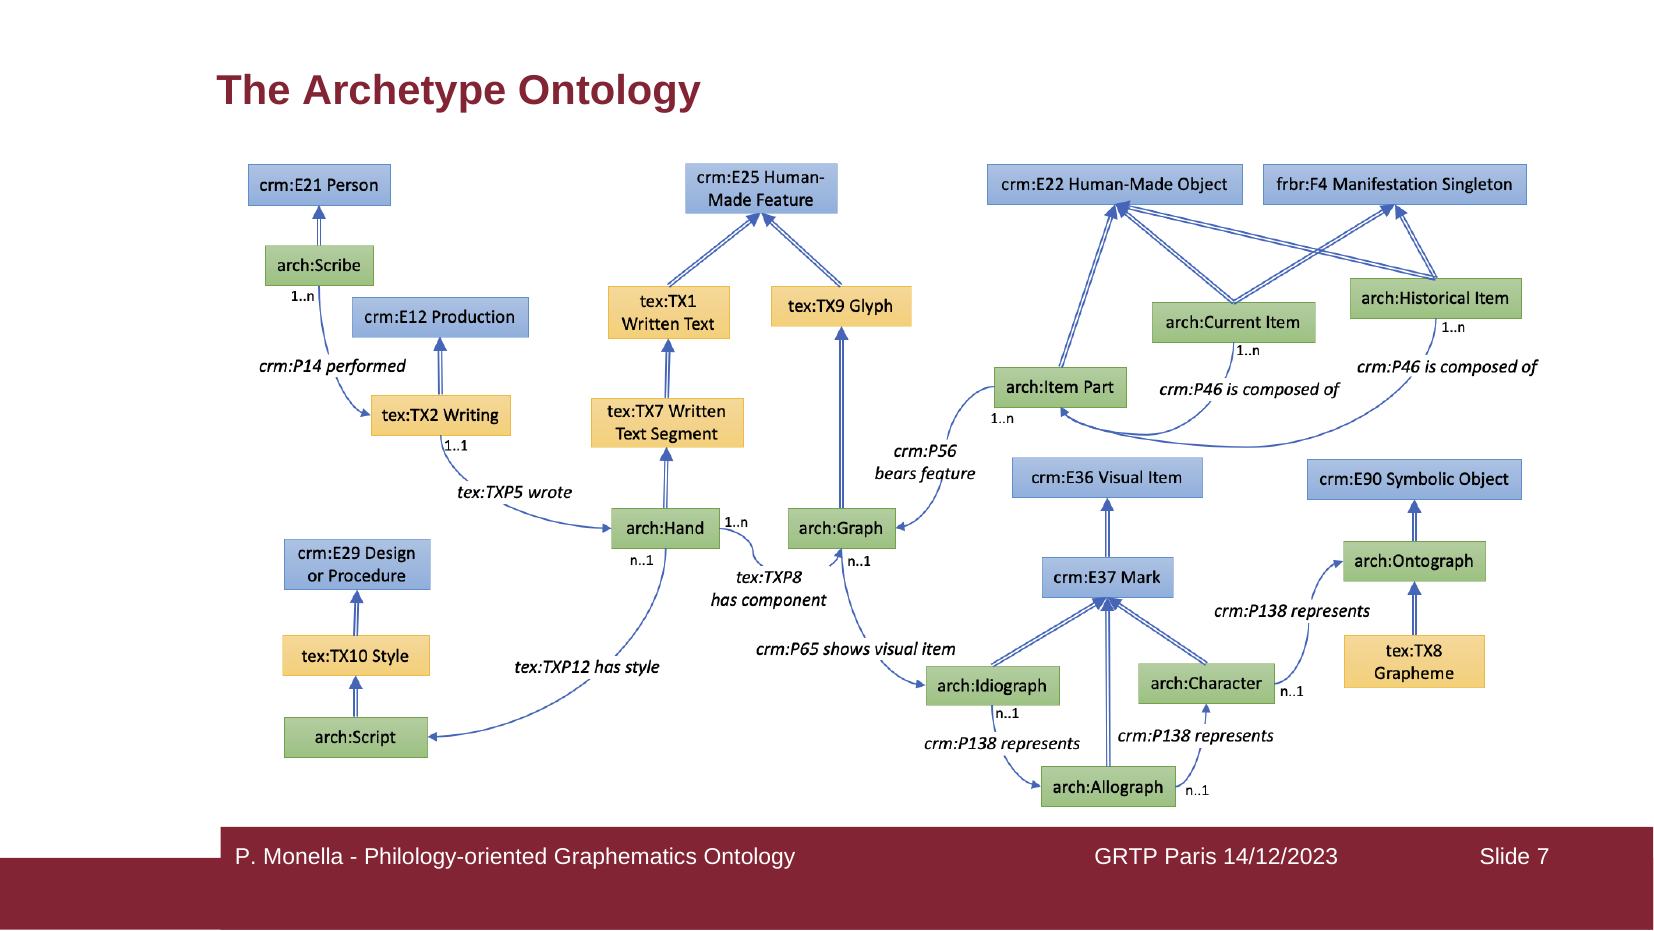

# The Archetype Ontology
P. Monella - Philology-oriented Graphematics Ontology
7